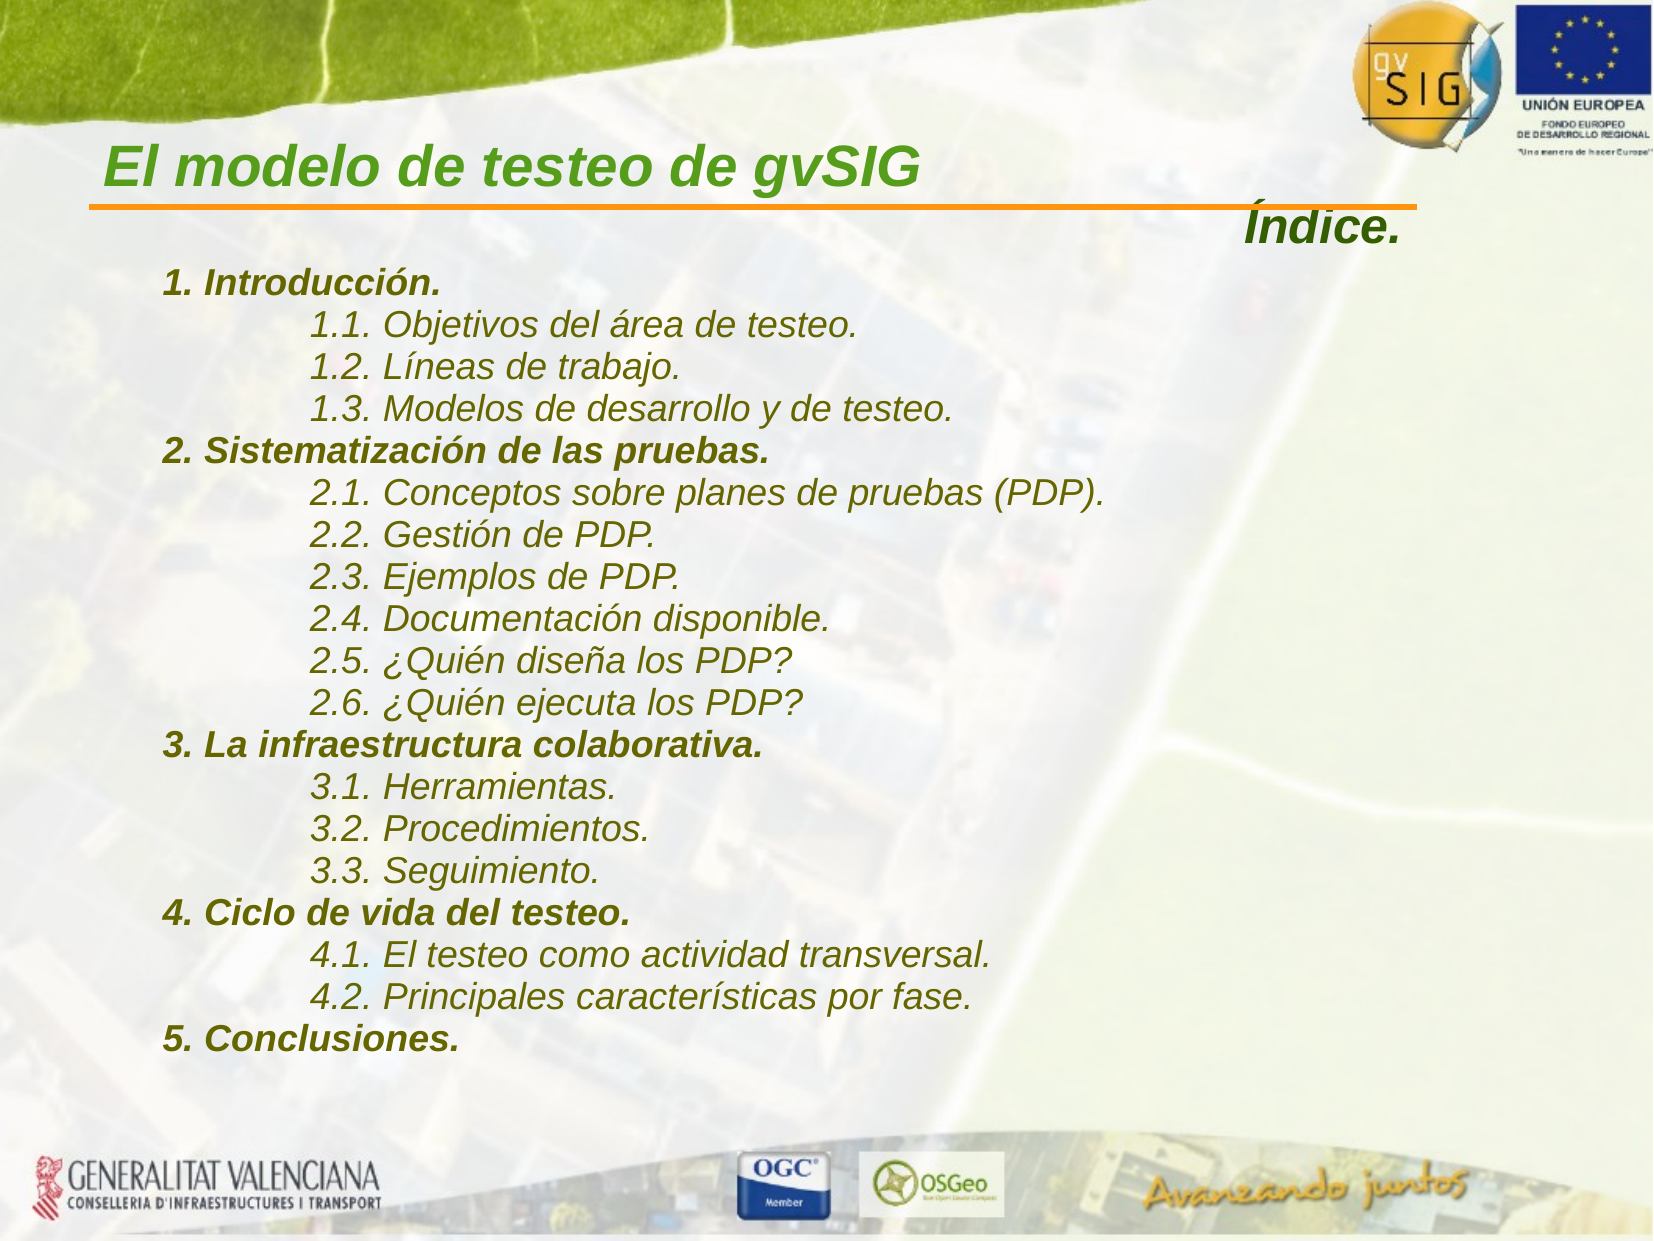

El modelo de testeo de gvSIG
Índice.
1. Introducción.
 		1.1. Objetivos del área de testeo.
 		1.2. Líneas de trabajo.
 		1.3. Modelos de desarrollo y de testeo.
2. Sistematización de las pruebas.
 		2.1. Conceptos sobre planes de pruebas (PDP).
 		2.2. Gestión de PDP.
 		2.3. Ejemplos de PDP.
 		2.4. Documentación disponible.
 		2.5. ¿Quién diseña los PDP?
 		2.6. ¿Quién ejecuta los PDP?
3. La infraestructura colaborativa.
 		3.1. Herramientas.
 		3.2. Procedimientos.
 		3.3. Seguimiento.
4. Ciclo de vida del testeo.
 		4.1. El testeo como actividad transversal.
 		4.2. Principales características por fase.
5. Conclusiones.